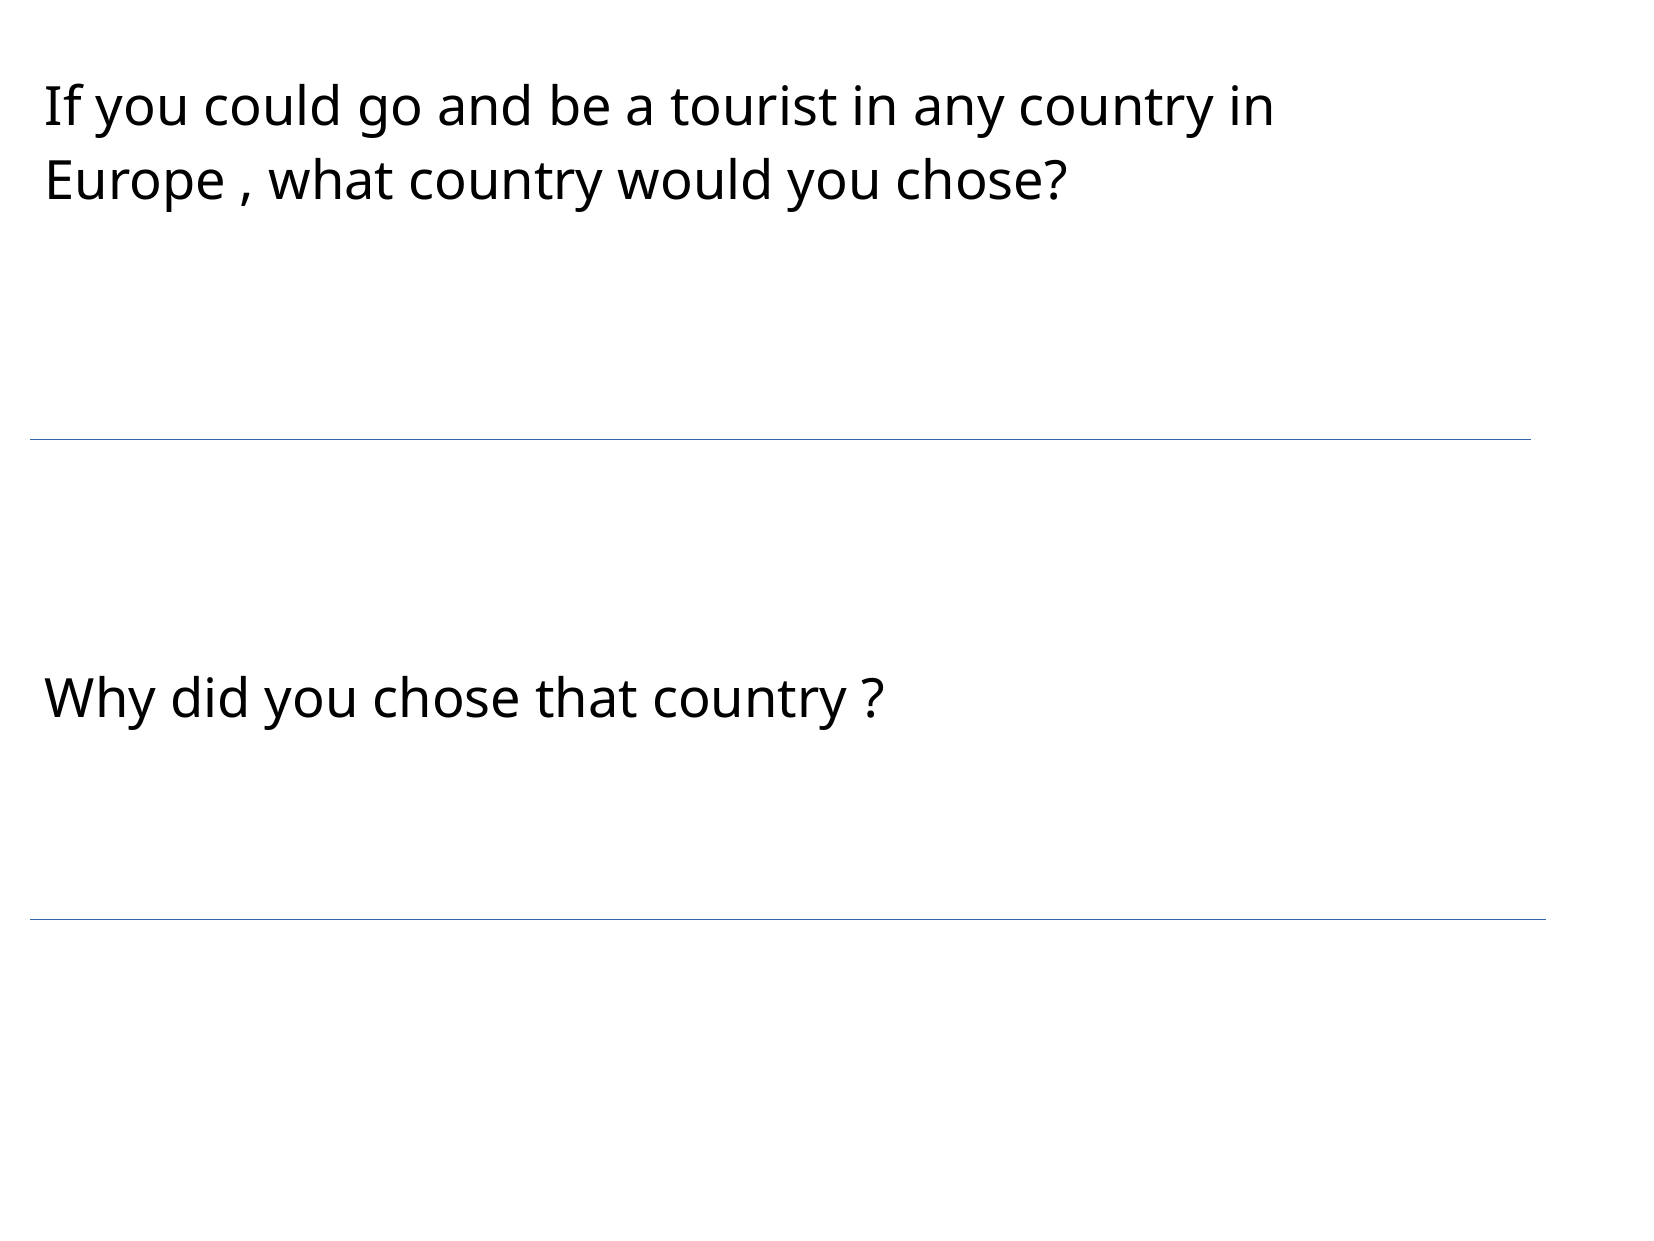

If you could go and be a tourist in any country in Europe , what country would you chose?
Why did you chose that country ?